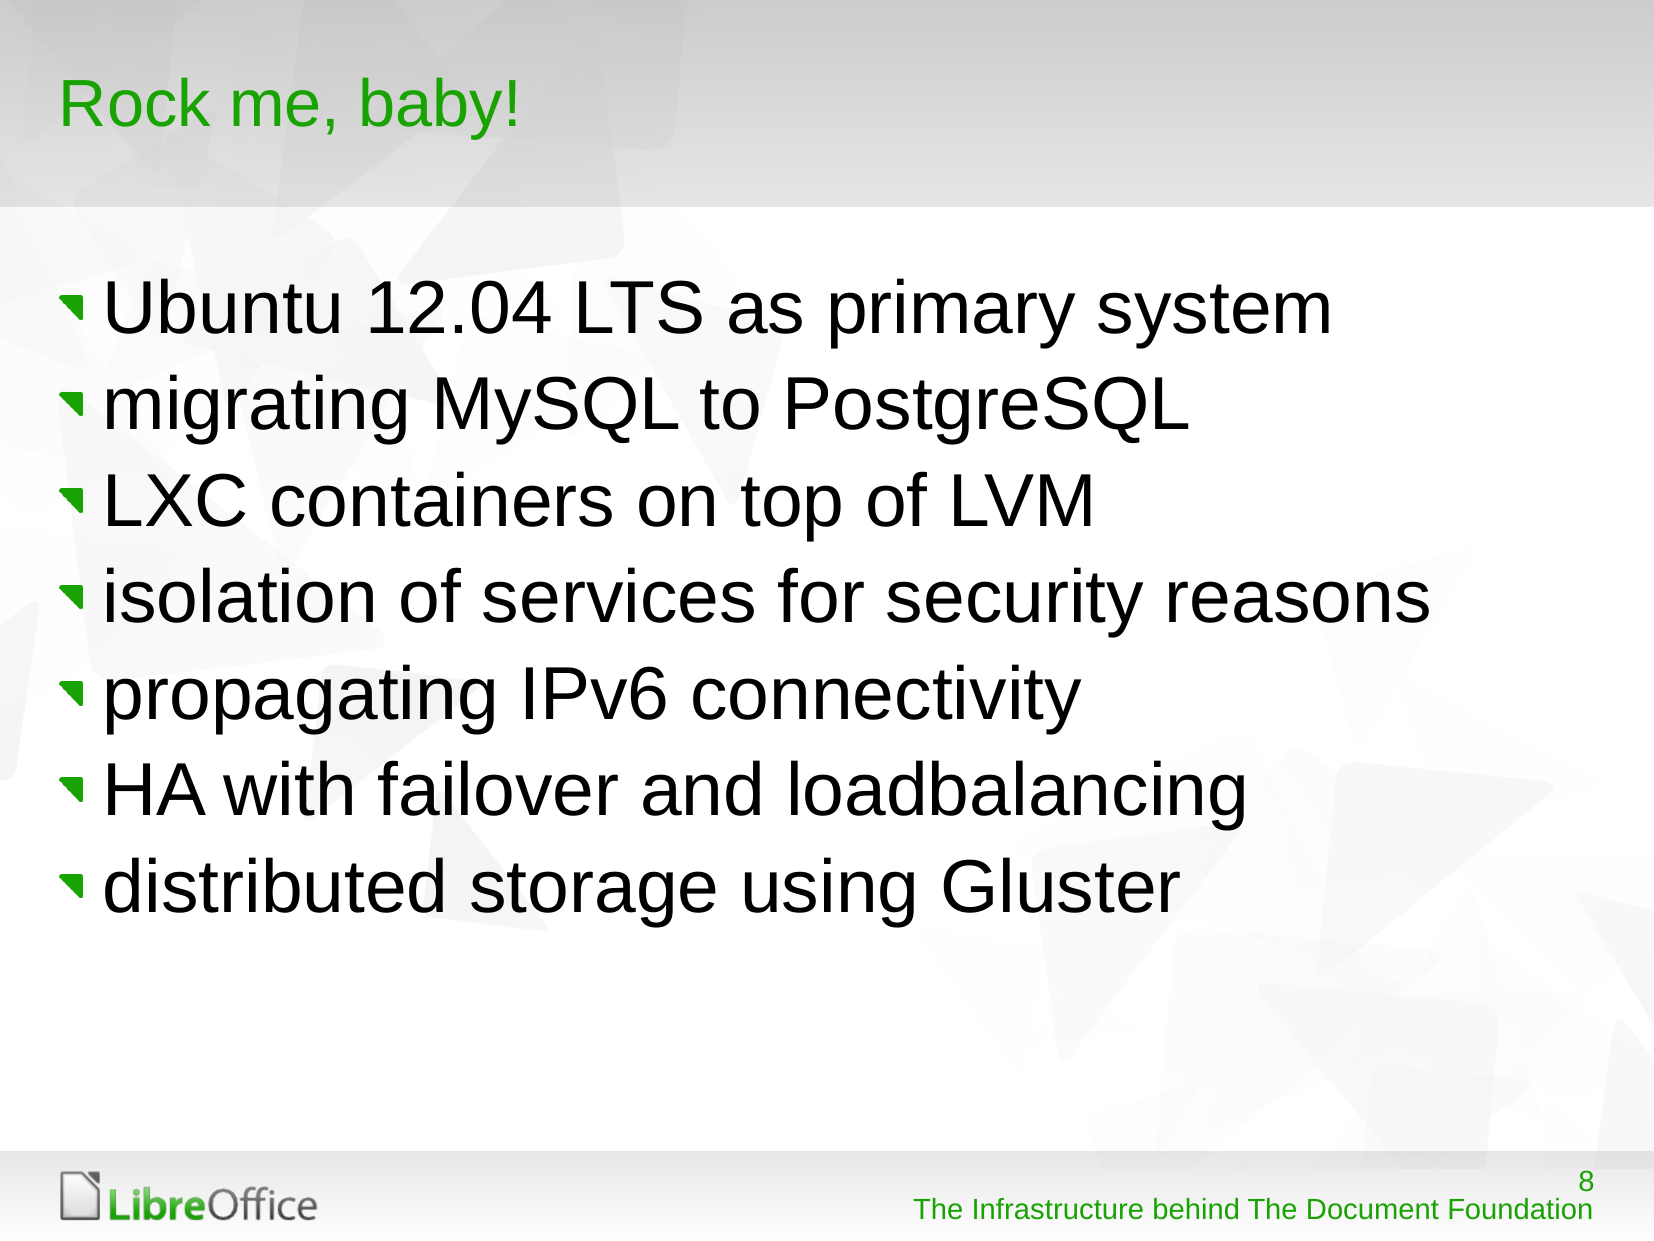

# Rock me, baby!
Ubuntu 12.04 LTS as primary system
migrating MySQL to PostgreSQL
LXC containers on top of LVM
isolation of services for security reasons
propagating IPv6 connectivity
HA with failover and loadbalancing
distributed storage using Gluster
8
The Infrastructure behind The Document Foundation